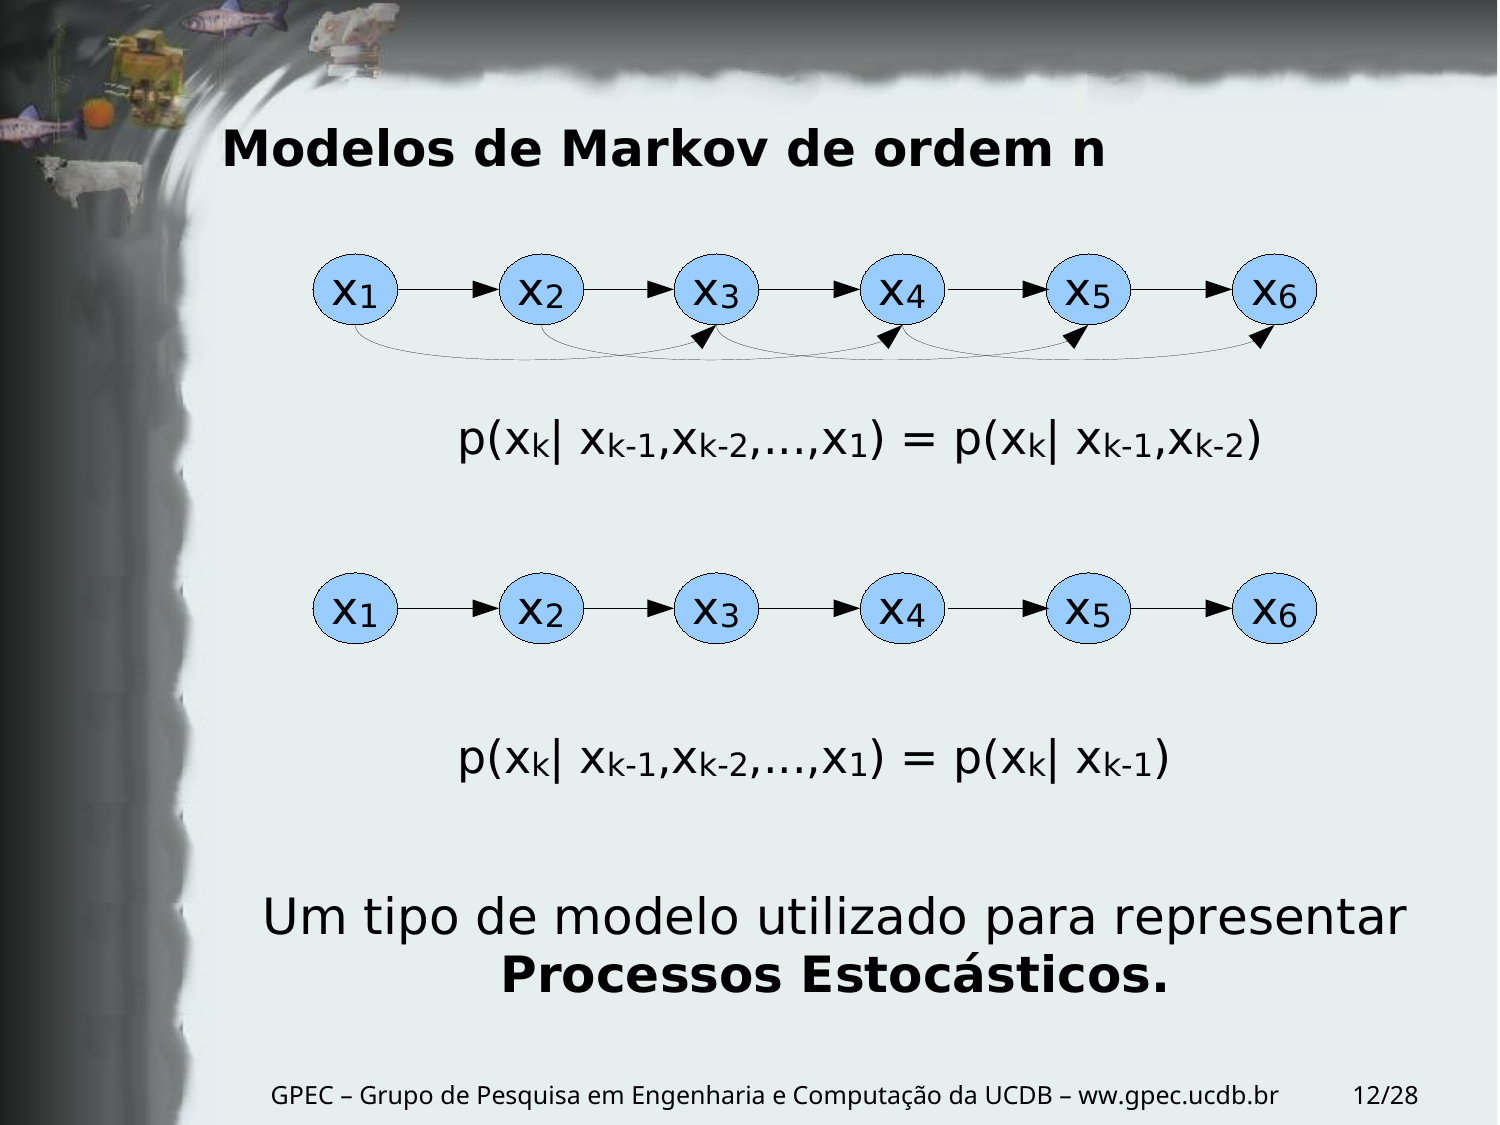

# Modelos de Markov de ordem n
x1
x2
x3
x4
x5
x6
p(xk| xk-1,xk-2,...,x1) = p(xk| xk-1,xk-2)
x1
x2
x3
x4
x5
x6
p(xk| xk-1,xk-2,...,x1) = p(xk| xk-1)
Um tipo de modelo utilizado para representar
Processos Estocásticos.